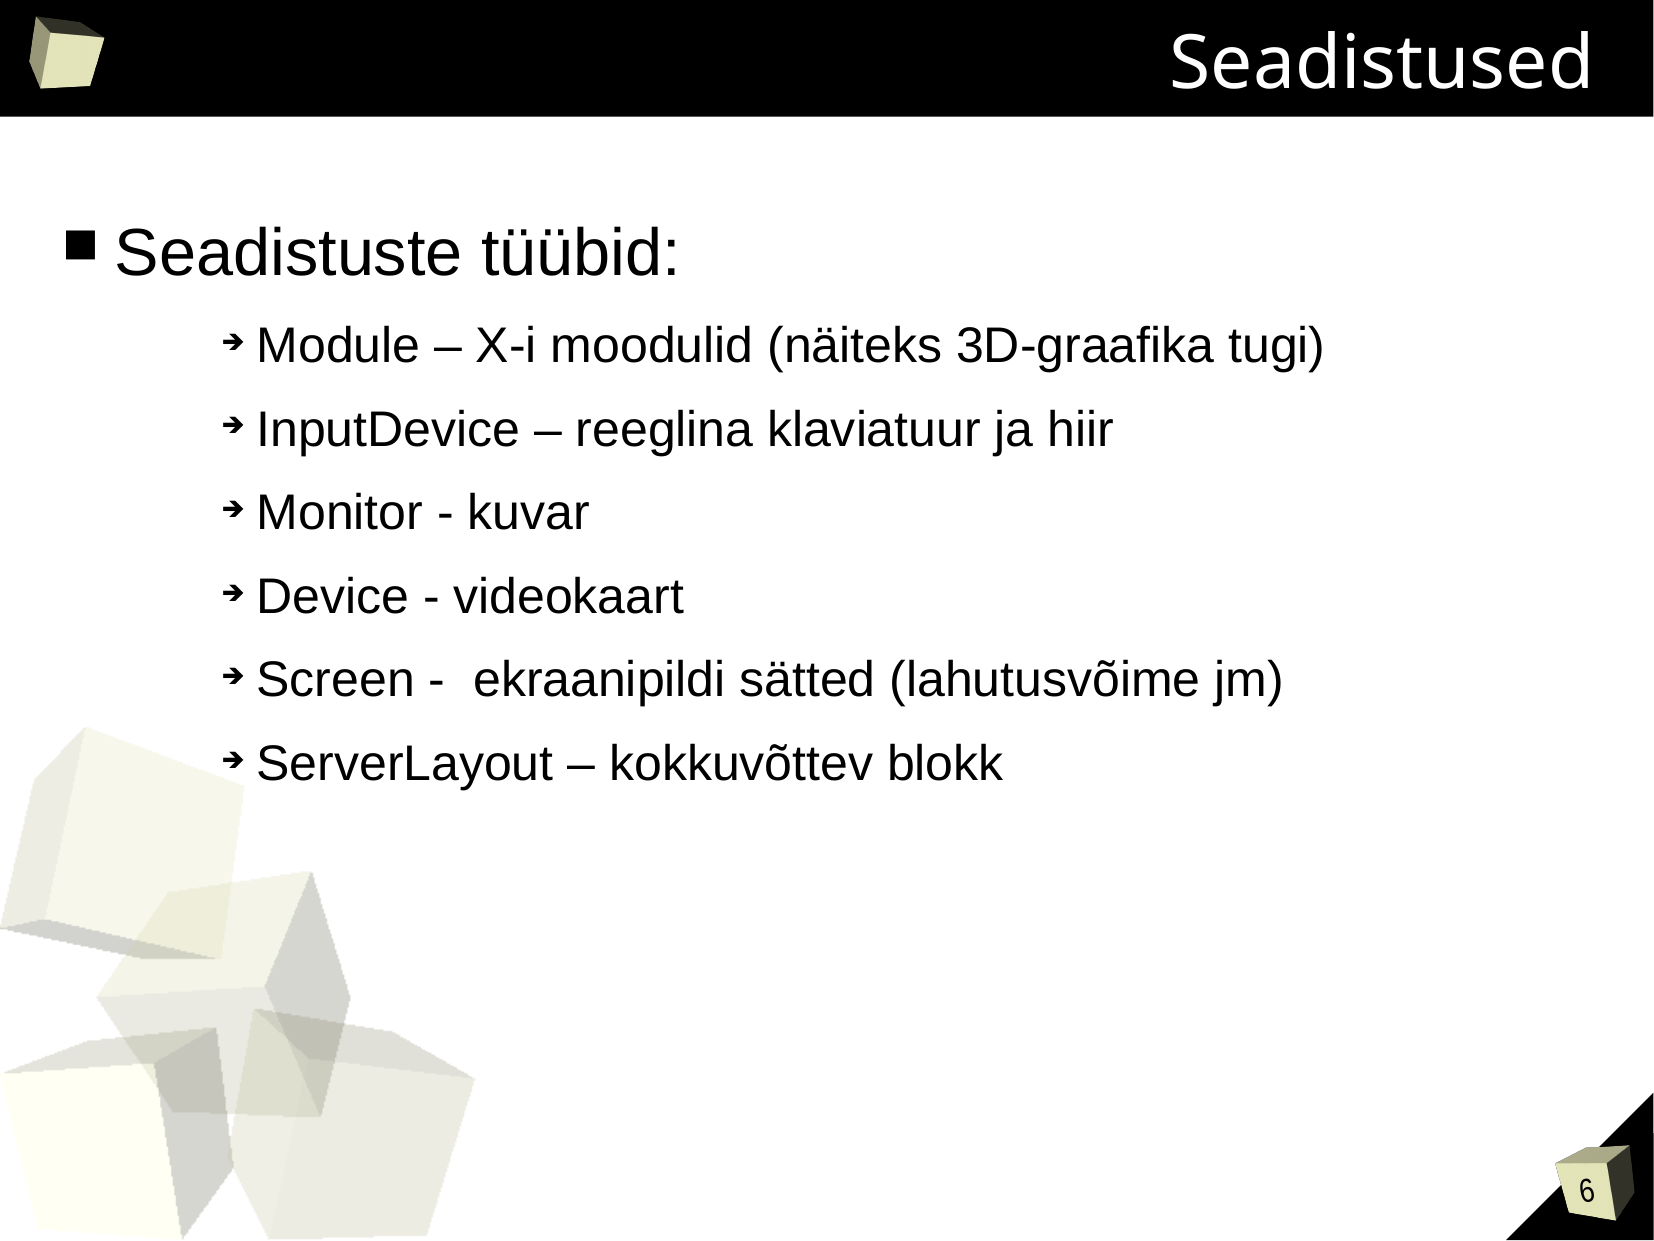

# Seadistused
Seadistuste tüübid:
Module – X-i moodulid (näiteks 3D-graafika tugi)
InputDevice – reeglina klaviatuur ja hiir
Monitor - kuvar
Device - videokaart
Screen - ekraanipildi sätted (lahutusvõime jm)
ServerLayout – kokkuvõttev blokk